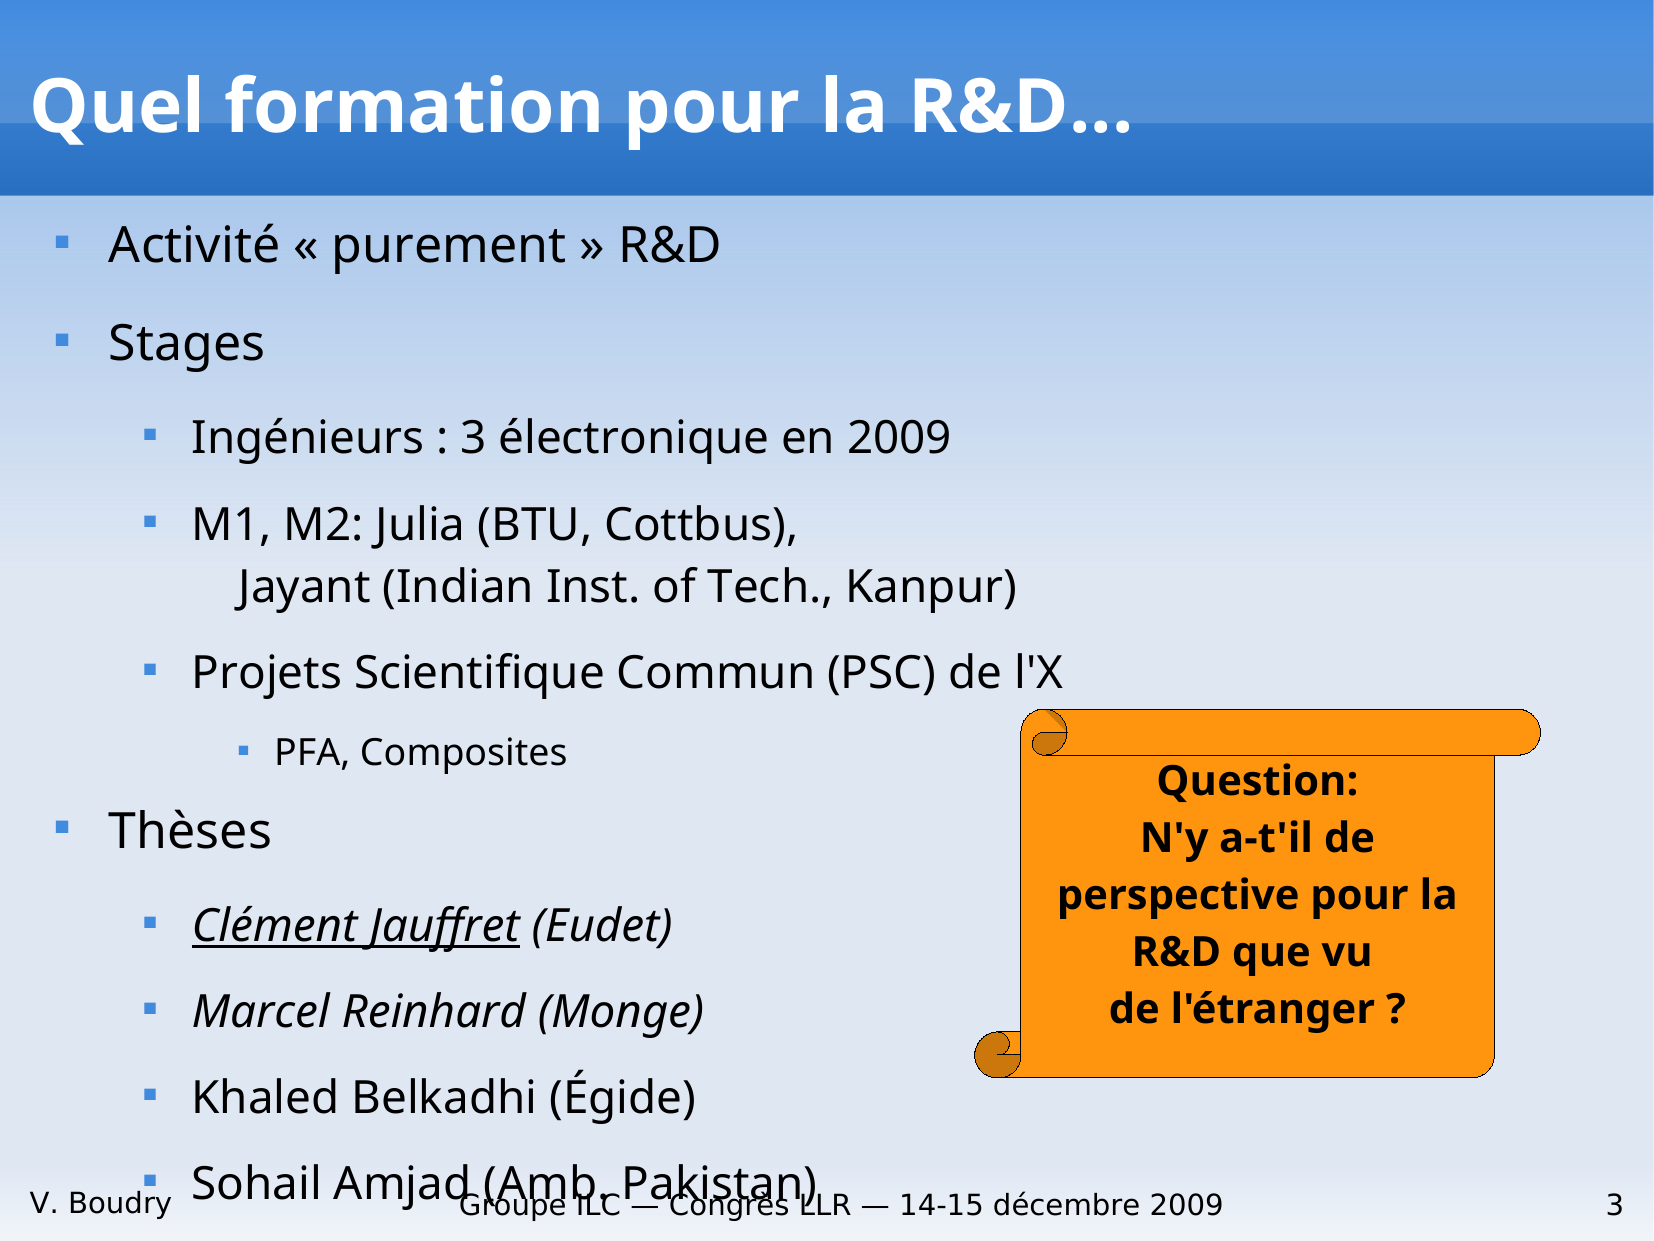

# Quel formation pour la R&D...
Activité « purement » R&D
Stages
Ingénieurs : 3 électronique en 2009
M1, M2: Julia (BTU, Cottbus),
Jayant (Indian Inst. of Tech., Kanpur)
Projets Scientifique Commun (PSC) de l'X
PFA, Composites
Thèses
Clément Jauffret (Eudet)
Marcel Reinhard (Monge)
Khaled Belkadhi (Égide)
Sohail Amjad (Amb. Pakistan)
 ➔ Débouchés...
Question:
N'y a-t'il de perspective pour la R&D que vu
de l'étranger ?
Groupe ILC — Congrès LLR — 14-15 décembre 2009
3